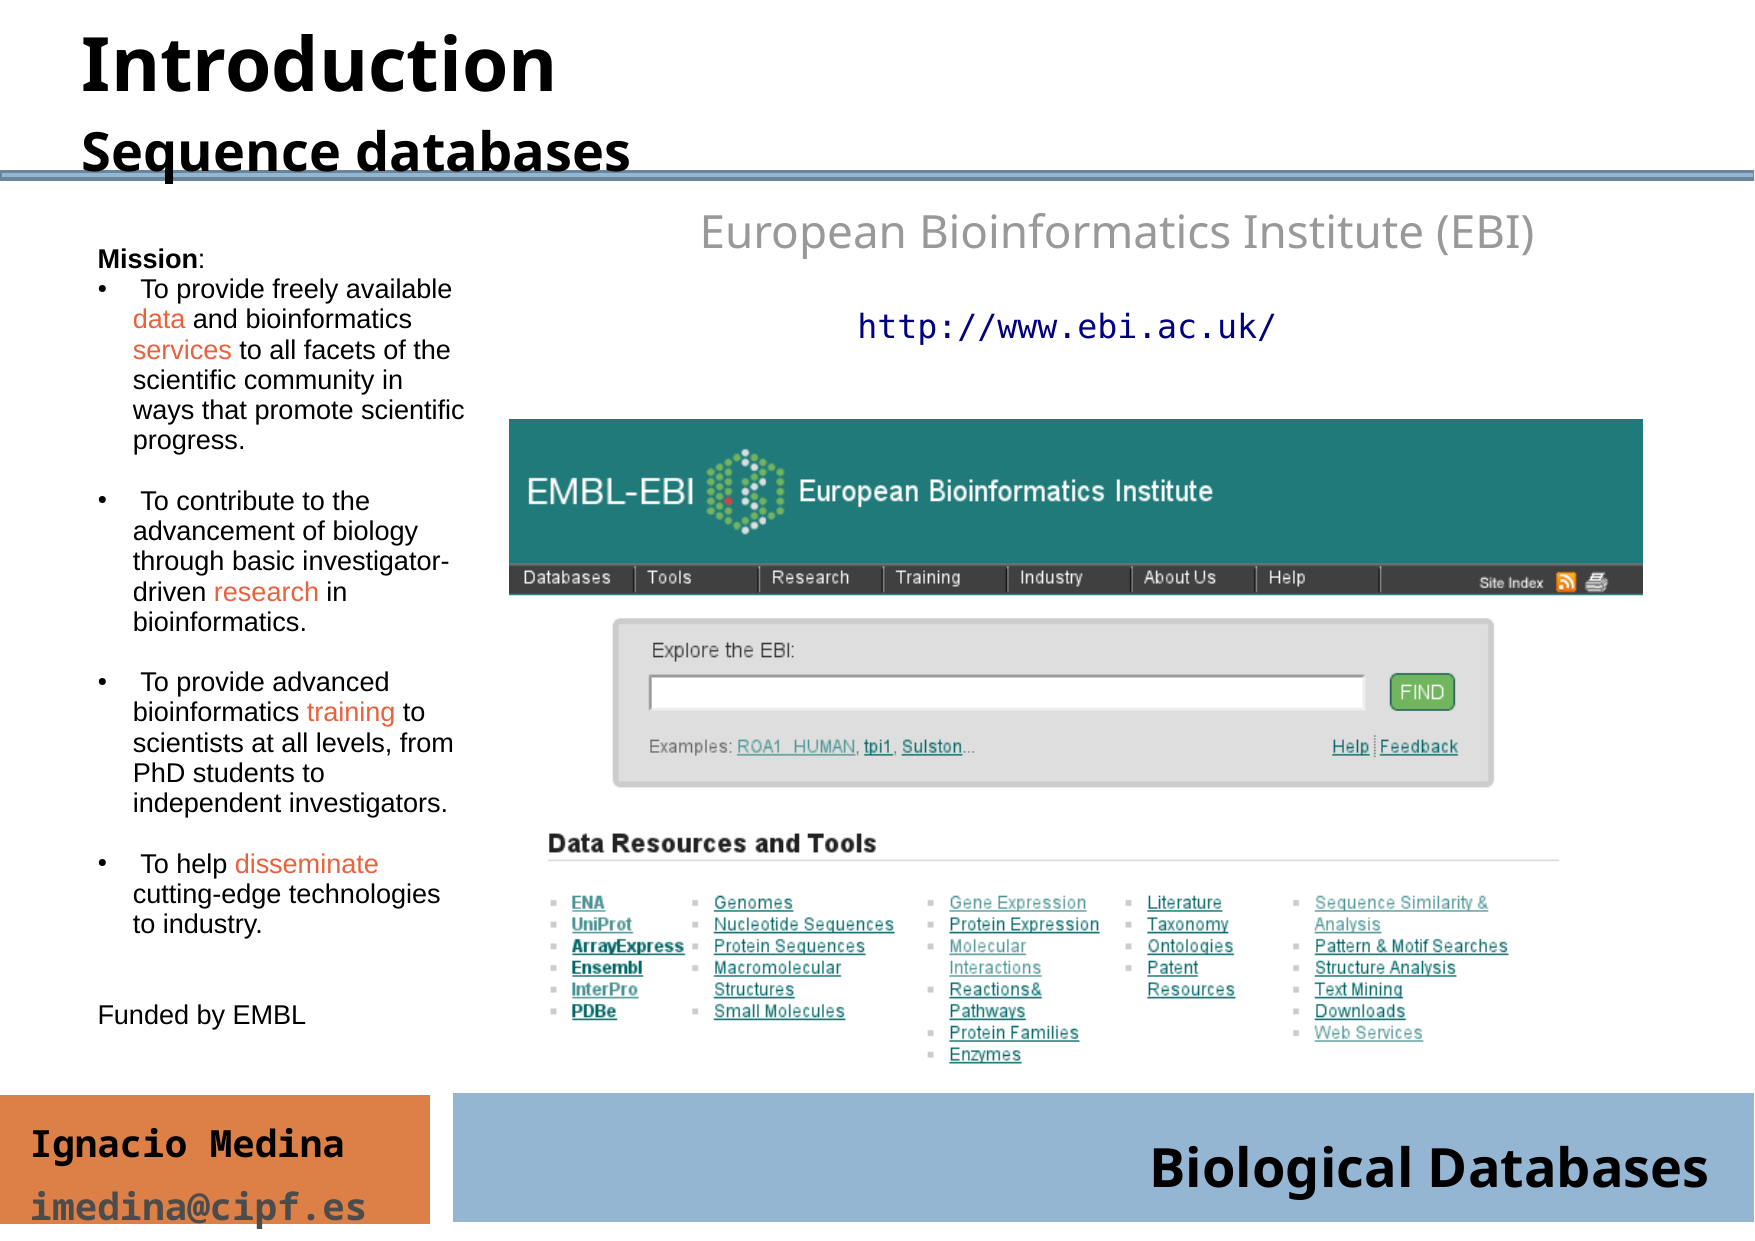

Introduction
Sequence databases
European Bioinformatics Institute (EBI)
Mission:
 To provide freely available data and bioinformatics services to all facets of the scientific community in ways that promote scientific progress.
 To contribute to the advancement of biology through basic investigator-driven research in bioinformatics.
 To provide advanced bioinformatics training to scientists at all levels, from PhD students to independent investigators.
 To help disseminate cutting-edge technologies to industry.
Funded by EMBL
http://www.ebi.ac.uk/
Ignacio Medina
imedina@cipf.es
Biological Databases